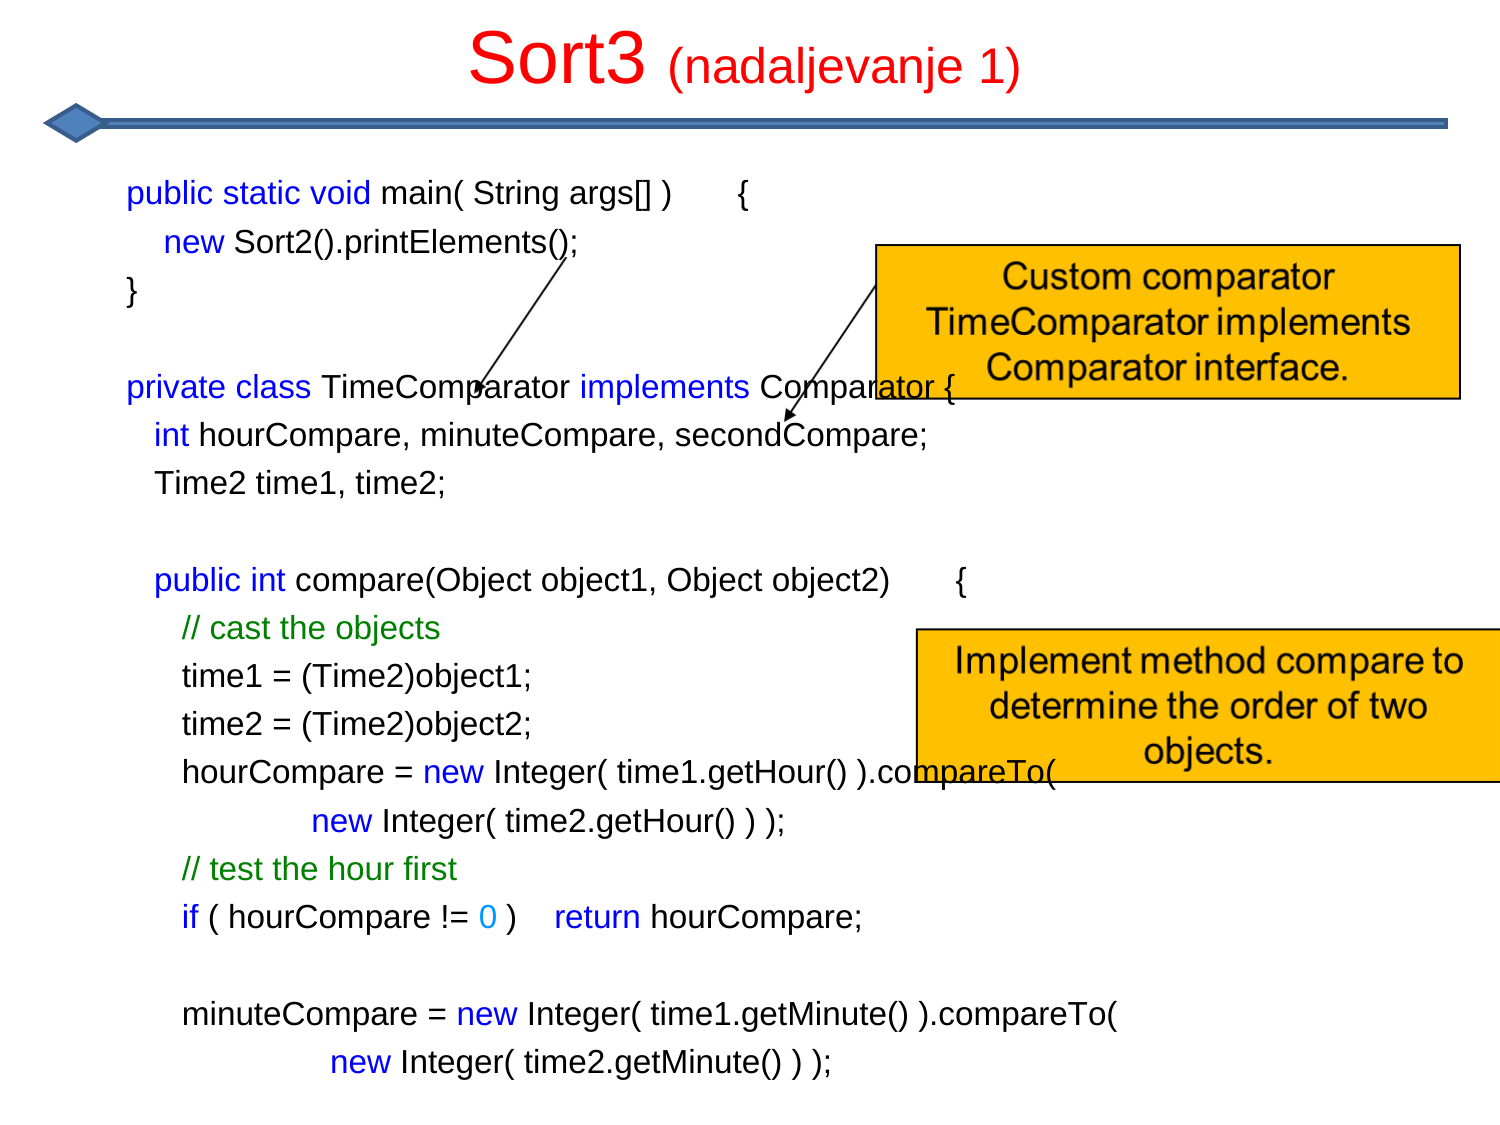

# Sort3 (nadaljevanje 1)
 public static void main( String args[] ) {
 new Sort2().printElements();
 }
 private class TimeComparator implements Comparator {
 int hourCompare, minuteCompare, secondCompare;
 Time2 time1, time2;
 public int compare(Object object1, Object object2) {
 // cast the objects
 time1 = (Time2)object1;
 time2 = (Time2)object2;
 hourCompare = new Integer( time1.getHour() ).compareTo(
 new Integer( time2.getHour() ) );
 // test the hour first
 if ( hourCompare != 0 ) return hourCompare;
 minuteCompare = new Integer( time1.getMinute() ).compareTo(
 new Integer( time2.getMinute() ) );